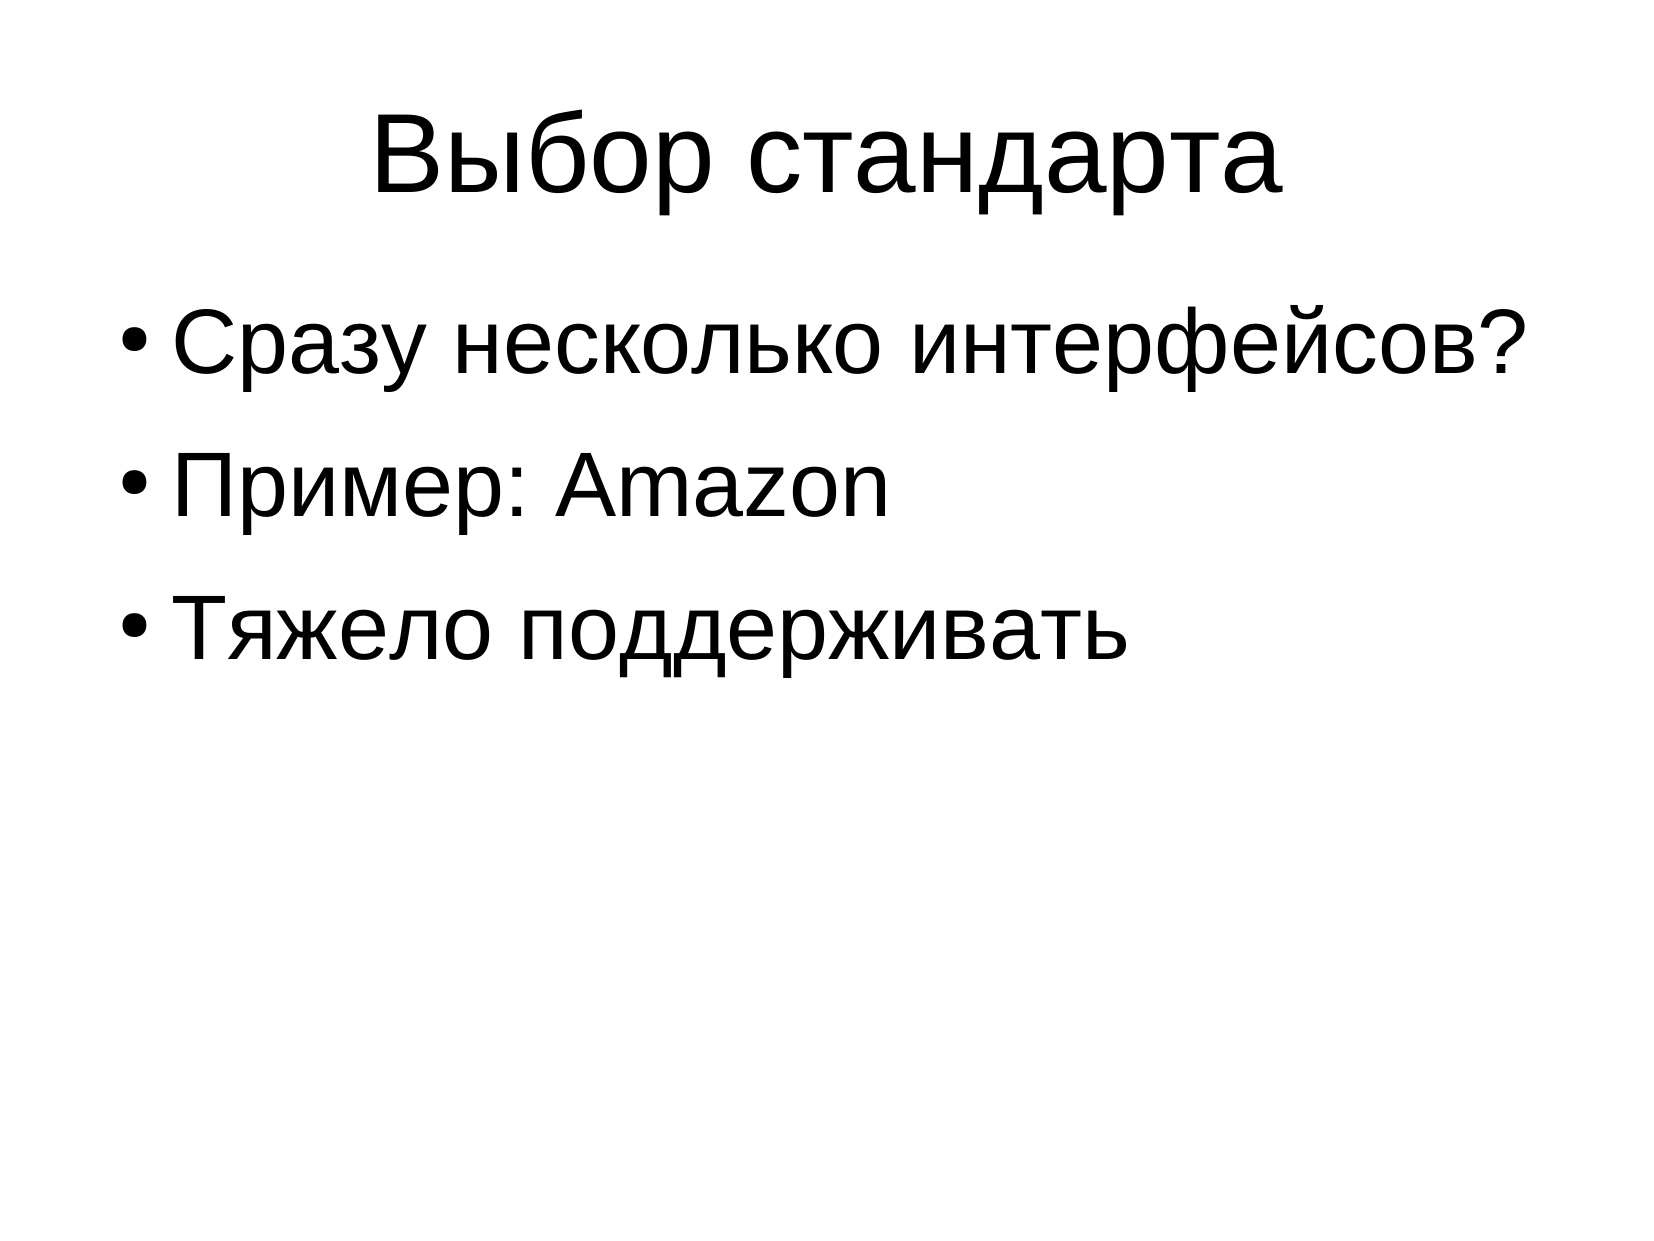

Выбор стандарта
# Сразу несколько интерфейсов?
Пример: Amazon
Тяжело поддерживать